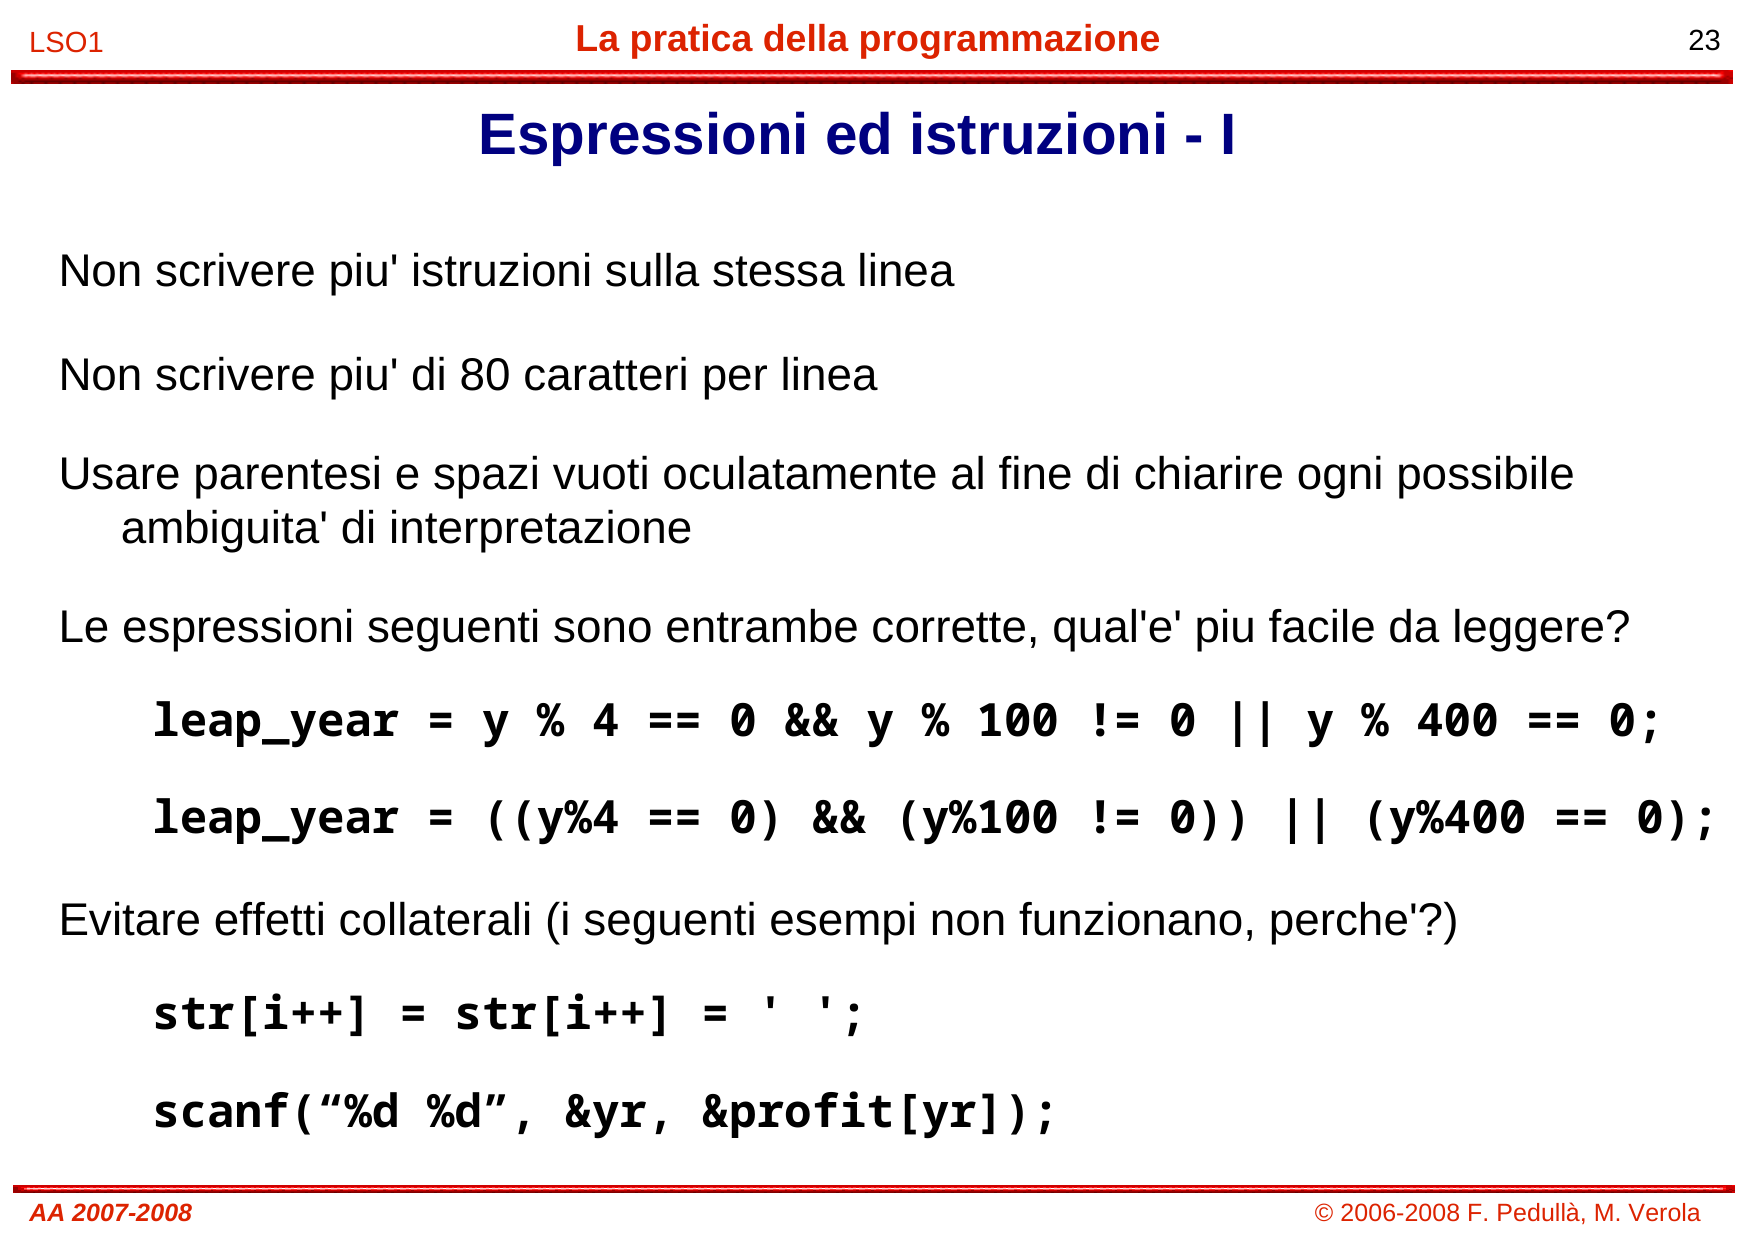

Espressioni ed istruzioni - I
# Non scrivere piu' istruzioni sulla stessa linea
Non scrivere piu' di 80 caratteri per linea
Usare parentesi e spazi vuoti oculatamente al fine di chiarire ogni possibile ambiguita' di interpretazione
Le espressioni seguenti sono entrambe corrette, qual'e' piu facile da leggere?
leap_year = y % 4 == 0 && y % 100 != 0 || y % 400 == 0;
leap_year = ((y%4 == 0) && (y%100 != 0)) || (y%400 == 0);
Evitare effetti collaterali (i seguenti esempi non funzionano, perche'?)
str[i++] = str[i++] = ' ';
scanf(“%d %d”, &yr, &profit[yr]);